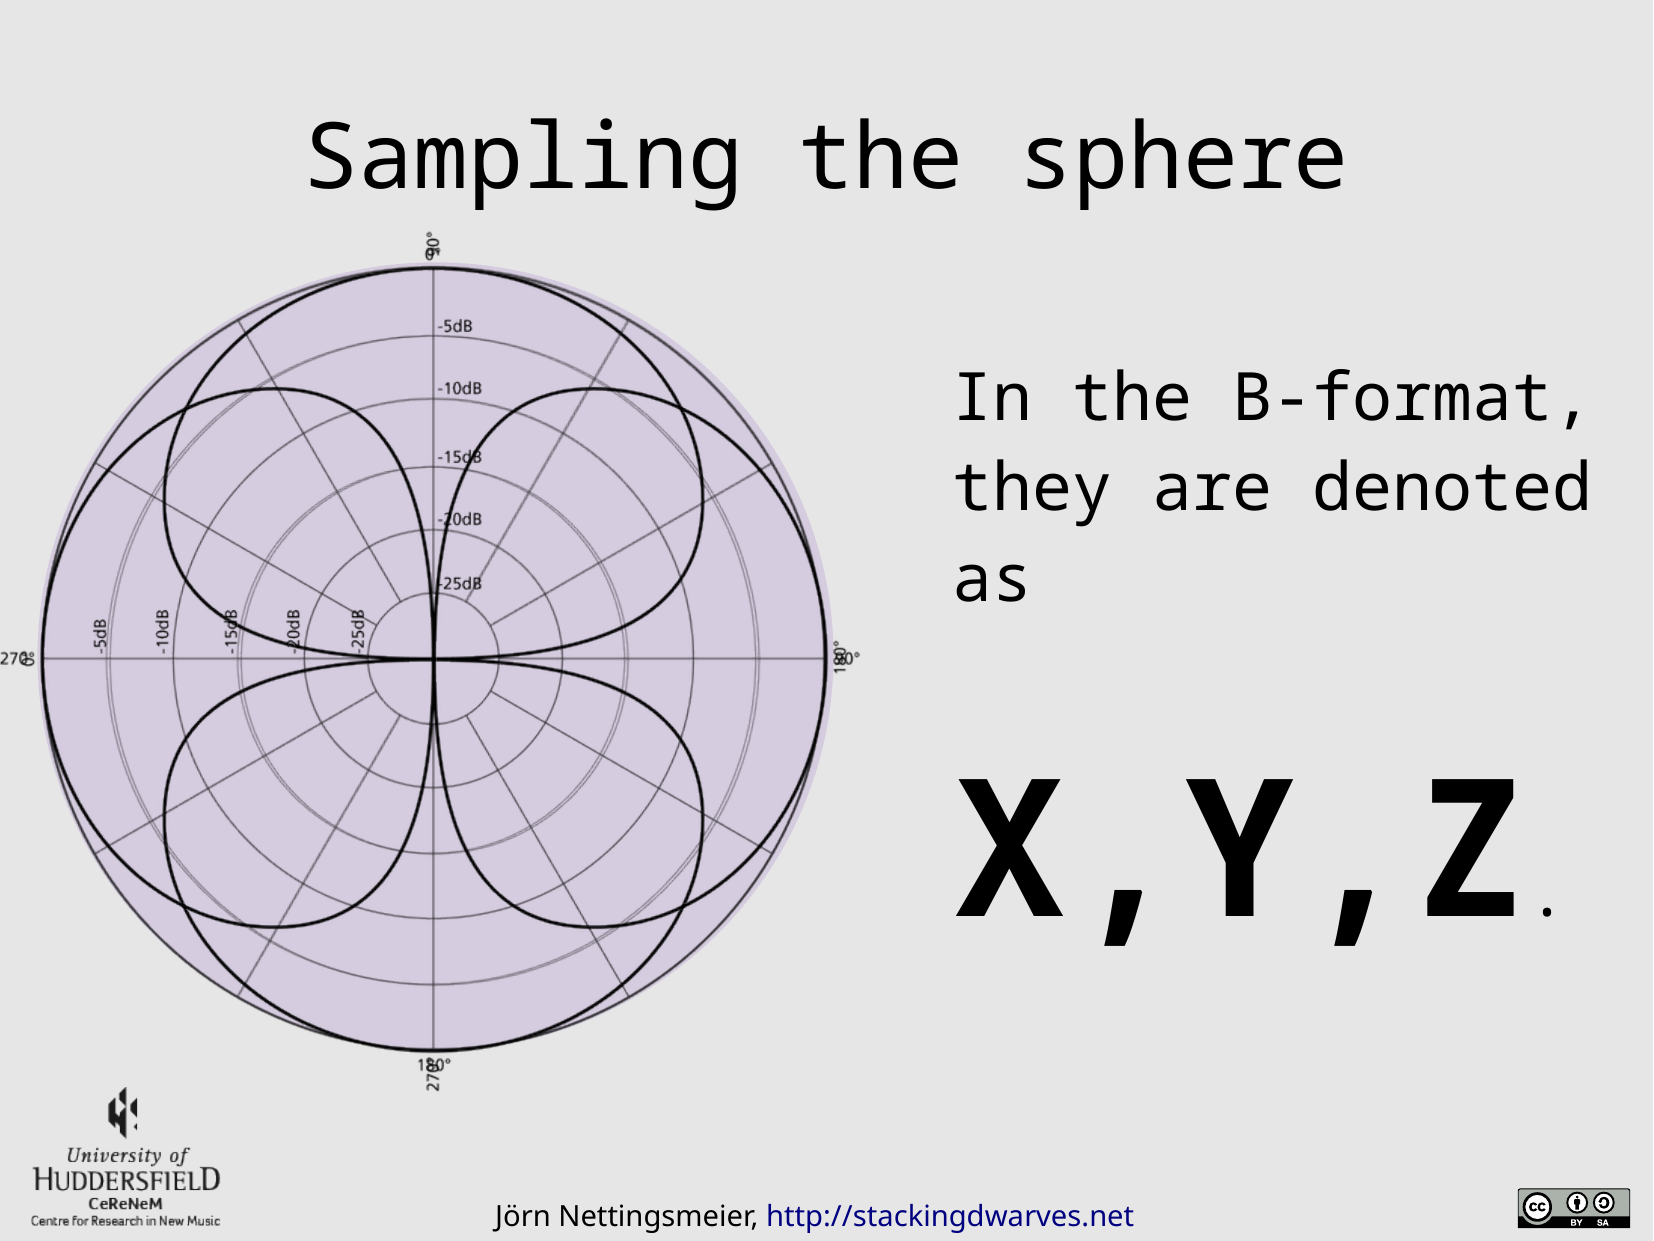

# Sampling the sphere
In the B-format, they are denoted as
X,Y,Z.